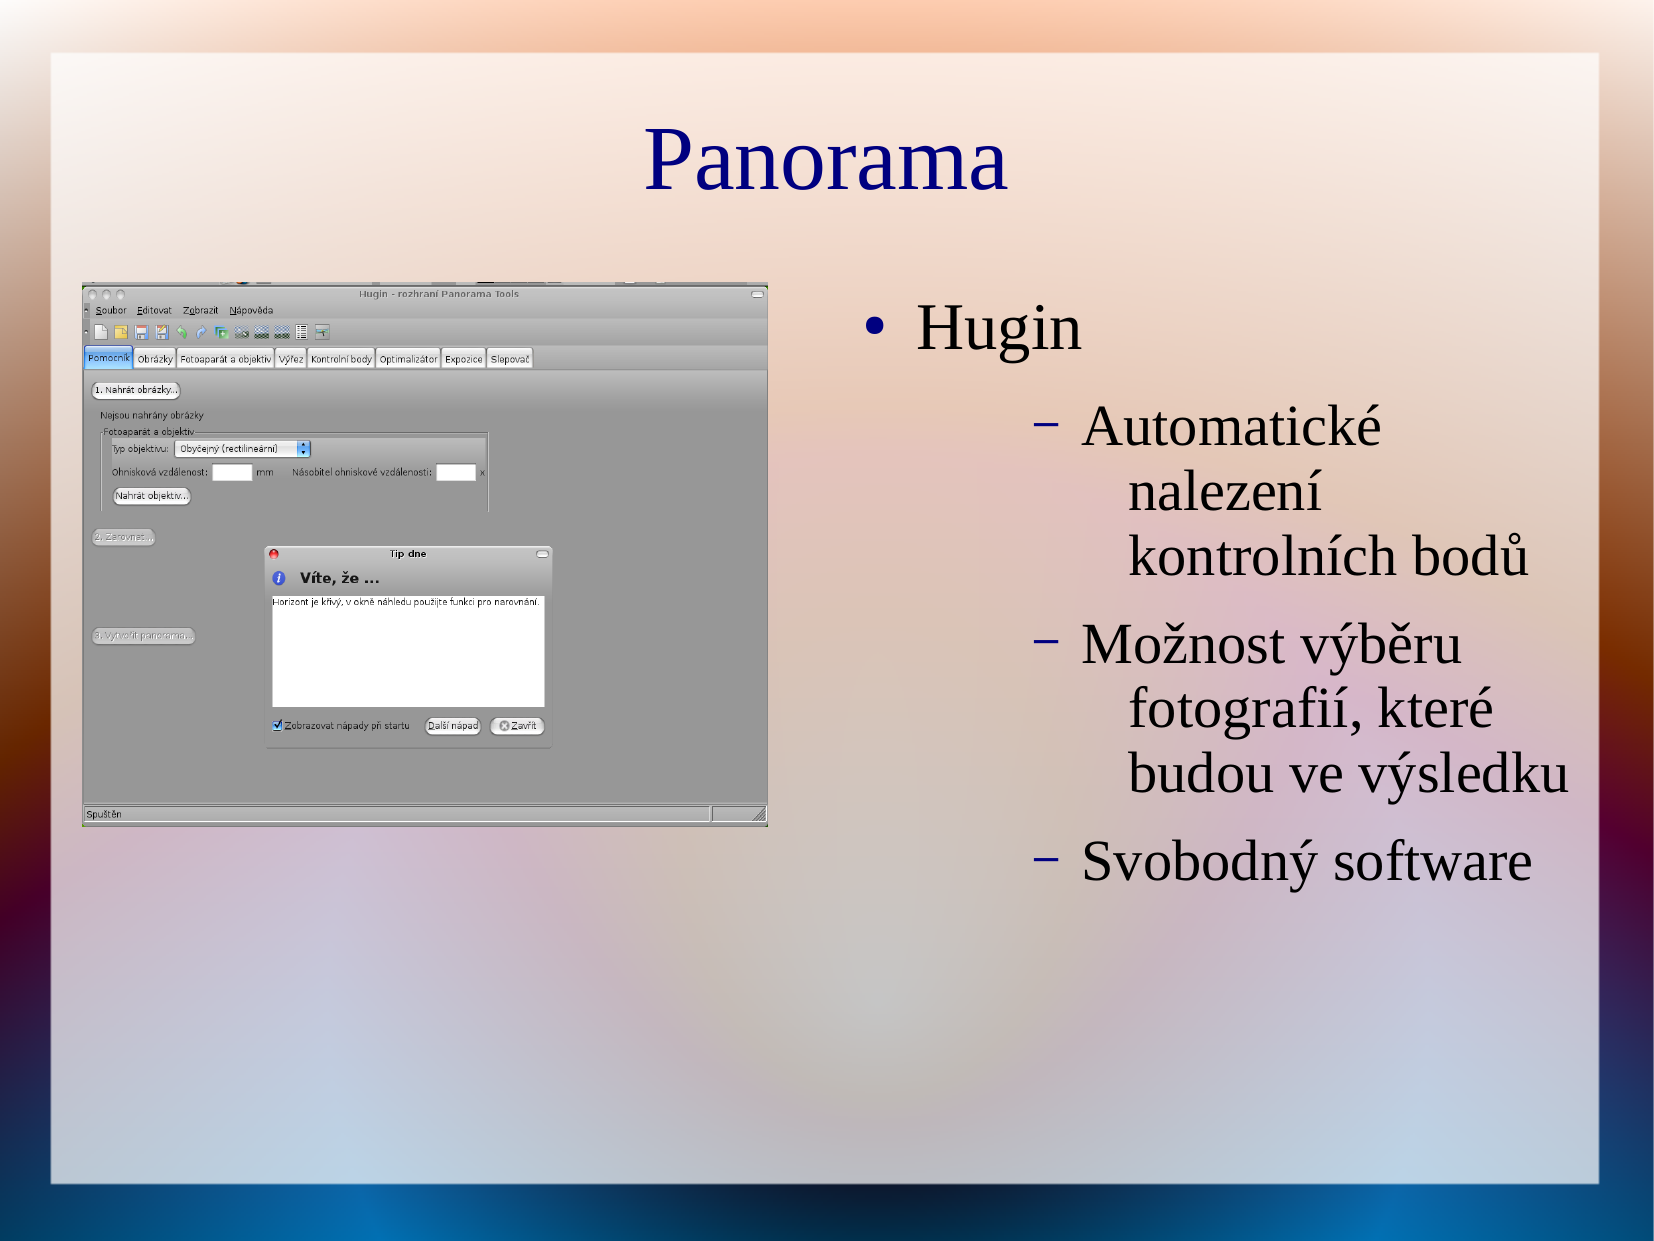

# Panorama
Hugin
Automatické nalezení kontrolních bodů
Možnost výběru fotografií, které budou ve výsledku
Svobodný software